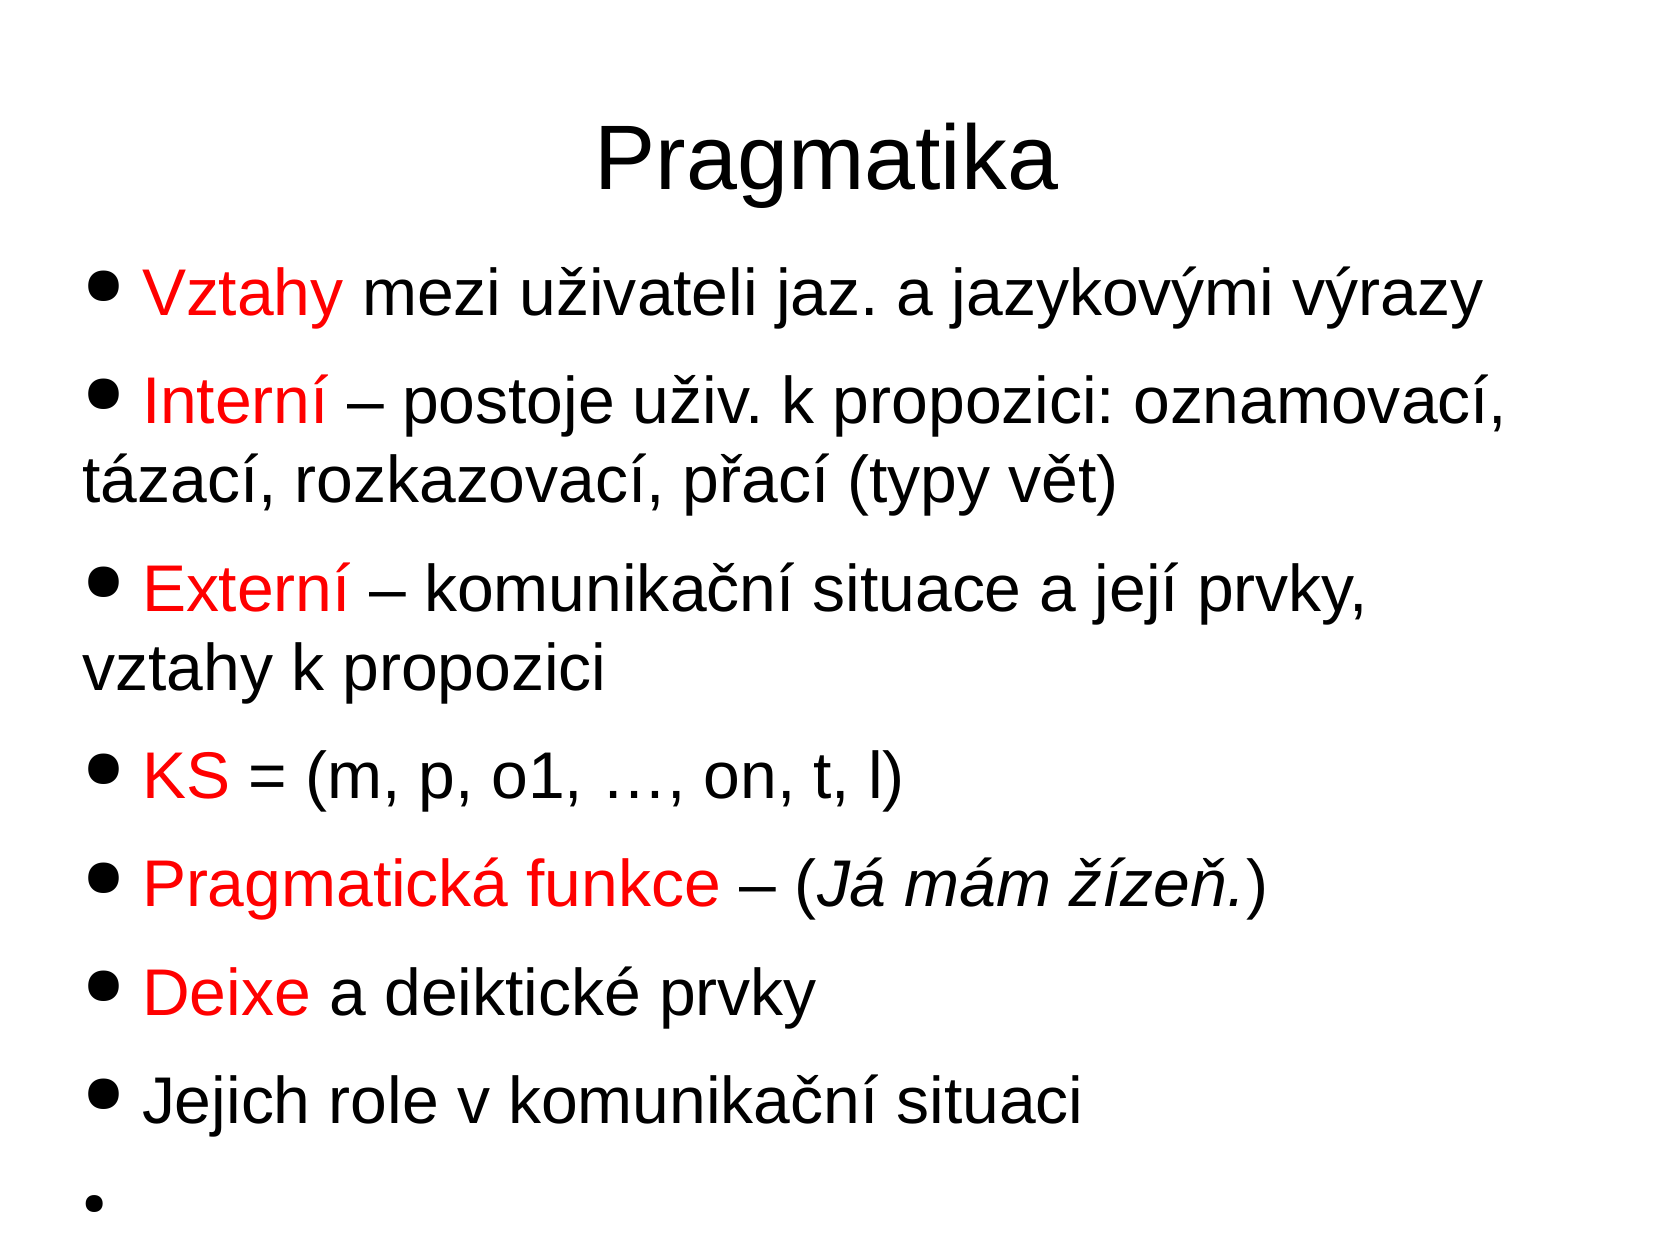

# Pragmatika
 Vztahy mezi uživateli jaz. a jazykovými výrazy
 Interní – postoje uživ. k propozici: oznamovací, tázací, rozkazovací, přací (typy vět)
 Externí – komunikační situace a její prvky, vztahy k propozici
 KS = (m, p, o1, …, on, t, l)
 Pragmatická funkce – (Já mám žízeň.)
 Deixe a deiktické prvky
 Jejich role v komunikační situaci